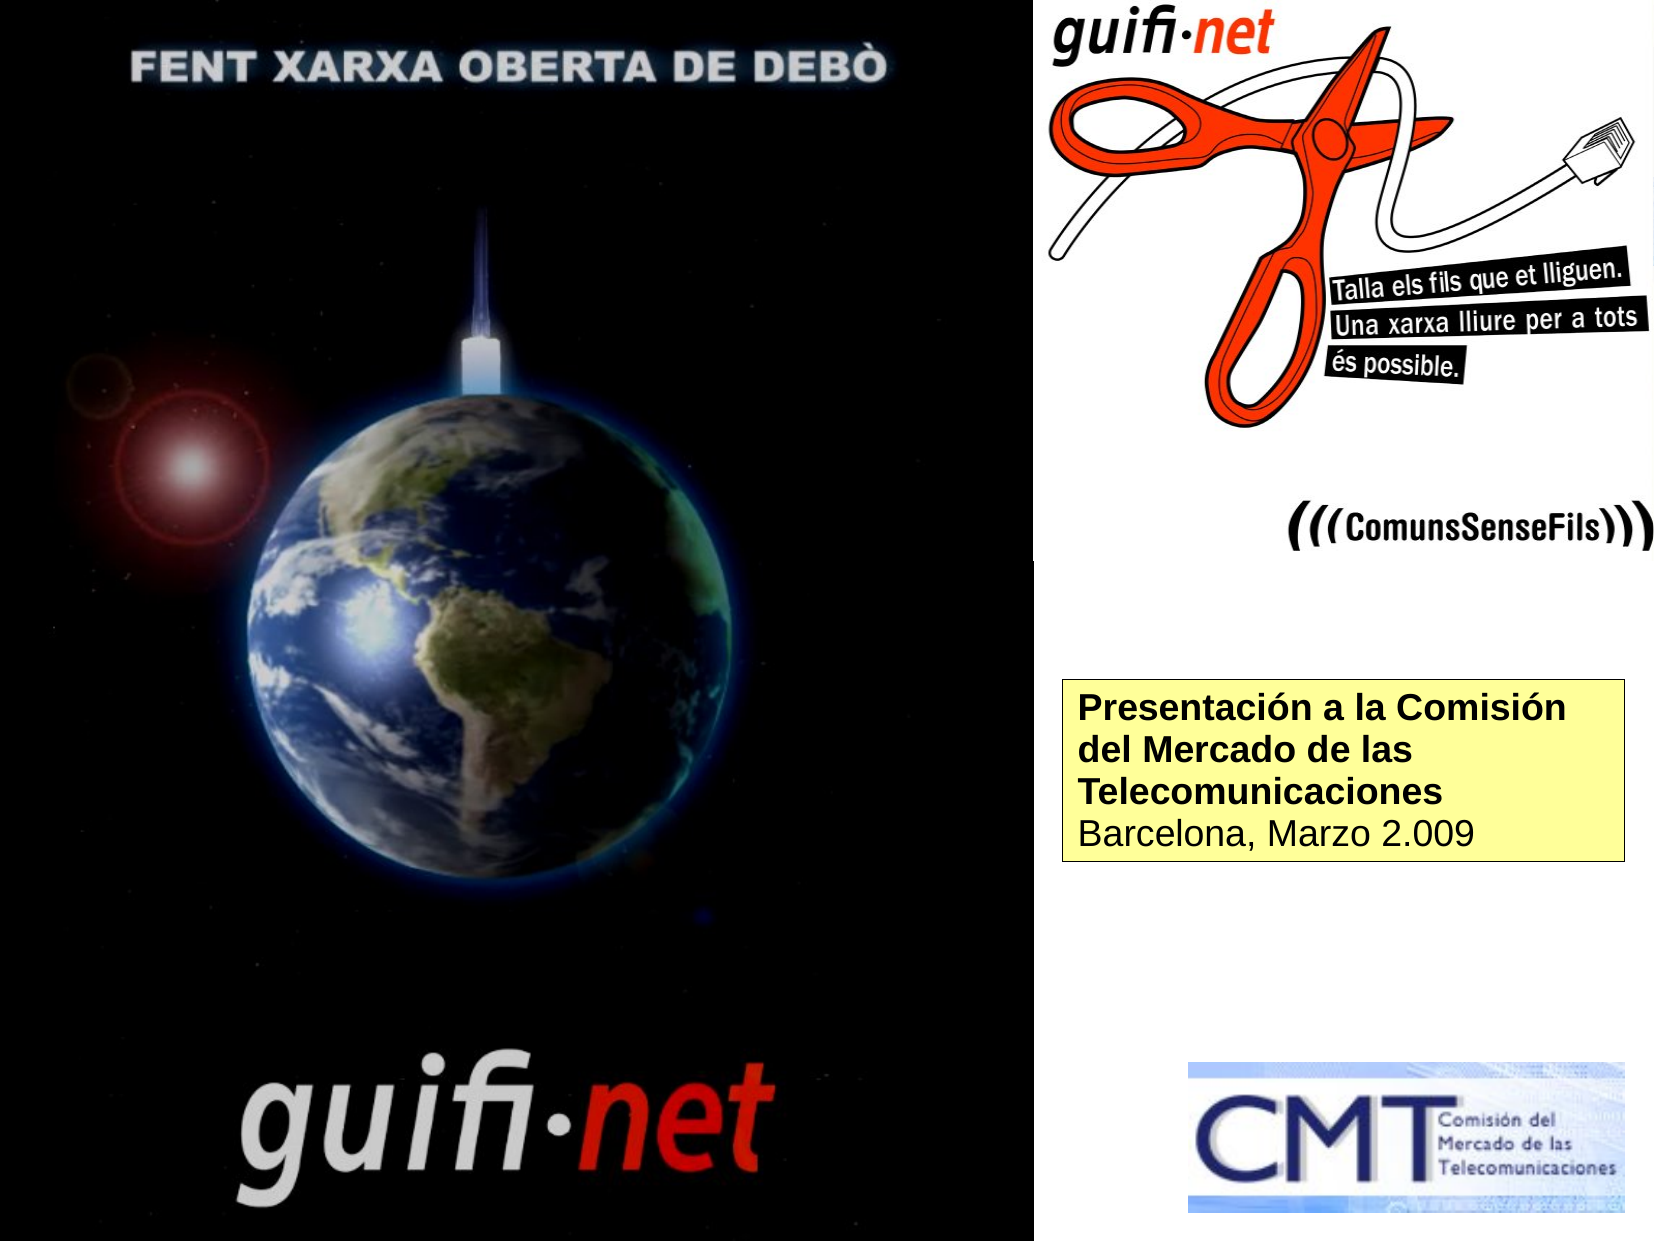

Presentación a la Comisión del Mercado de las Telecomunicaciones
Barcelona, Marzo 2.009